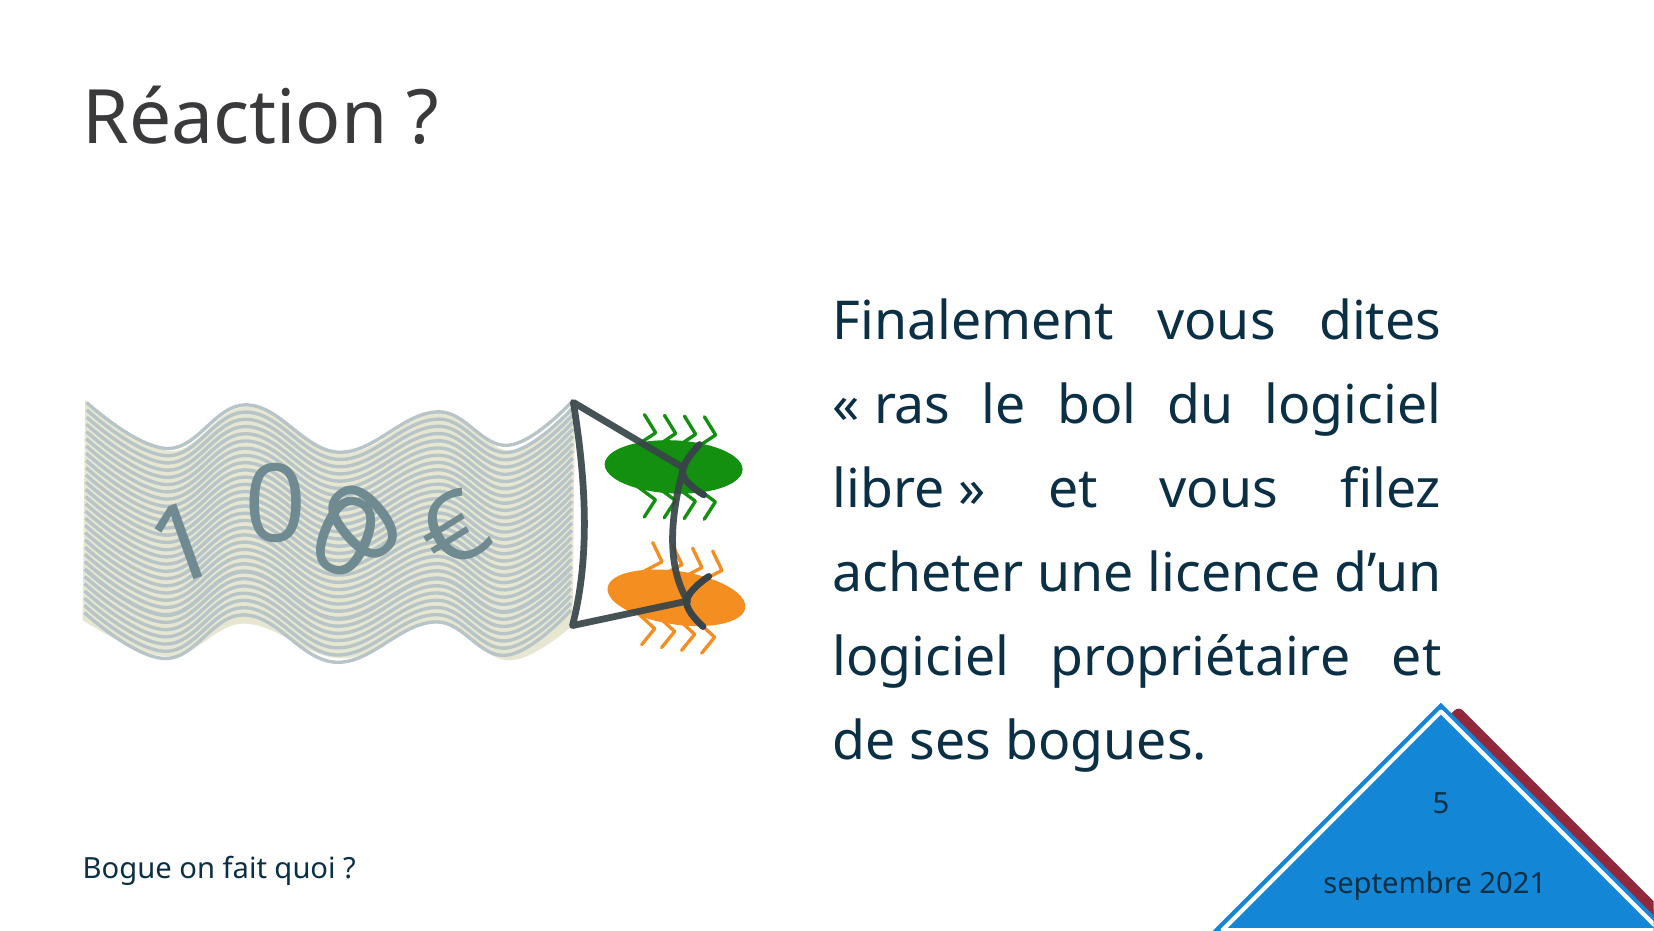

# Réaction ?
Finalement vous dites « ras le bol du logiciel libre » et vous filez acheter une licence d’un logiciel propriétaire et de ses bogues.
5
Bogue on fait quoi ?
septembre 2021